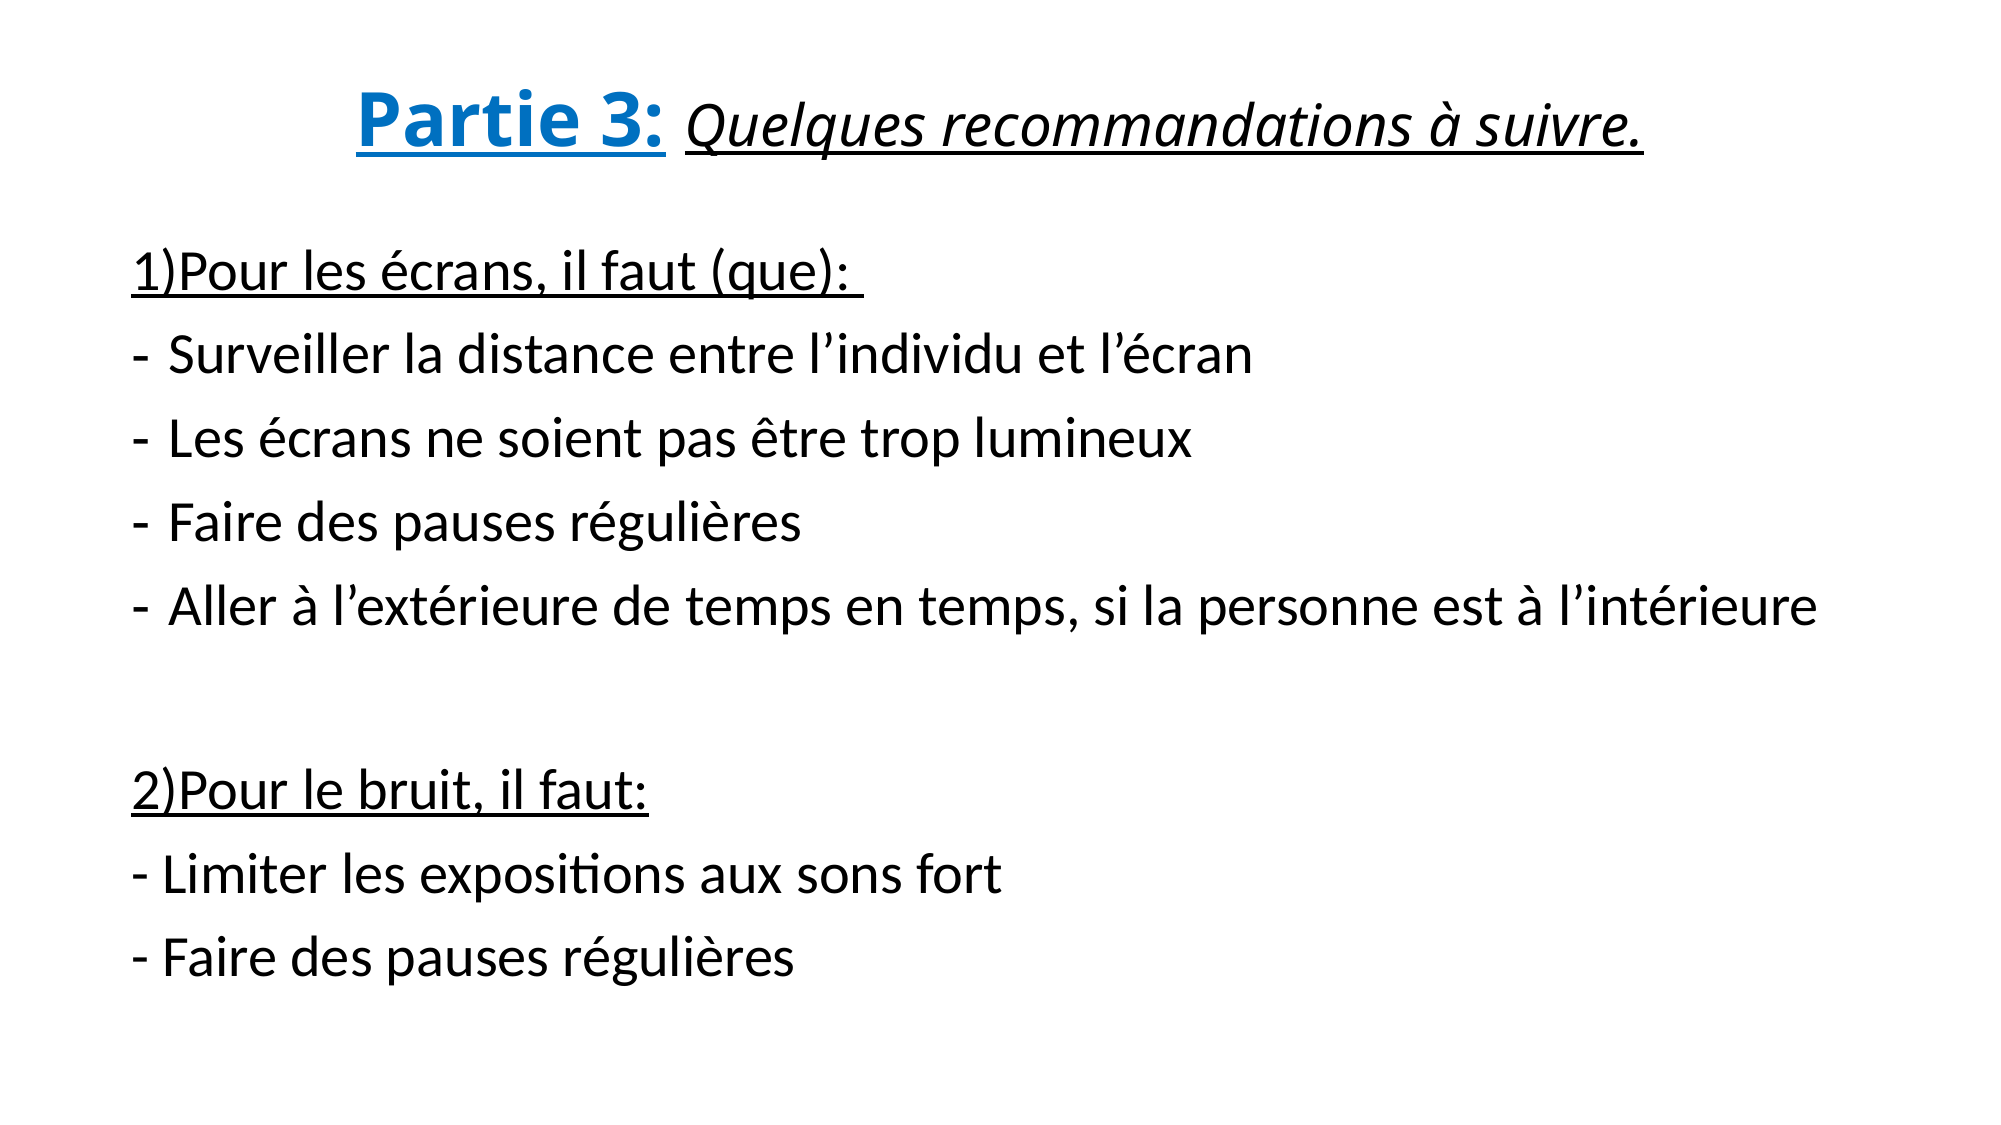

# Partie 3: Quelques recommandations à suivre.
1)Pour les écrans, il faut (que):
Surveiller la distance entre l’individu et l’écran
Les écrans ne soient pas être trop lumineux
Faire des pauses régulières
Aller à l’extérieure de temps en temps, si la personne est à l’intérieure
2)Pour le bruit, il faut:
- Limiter les expositions aux sons fort
- Faire des pauses régulières